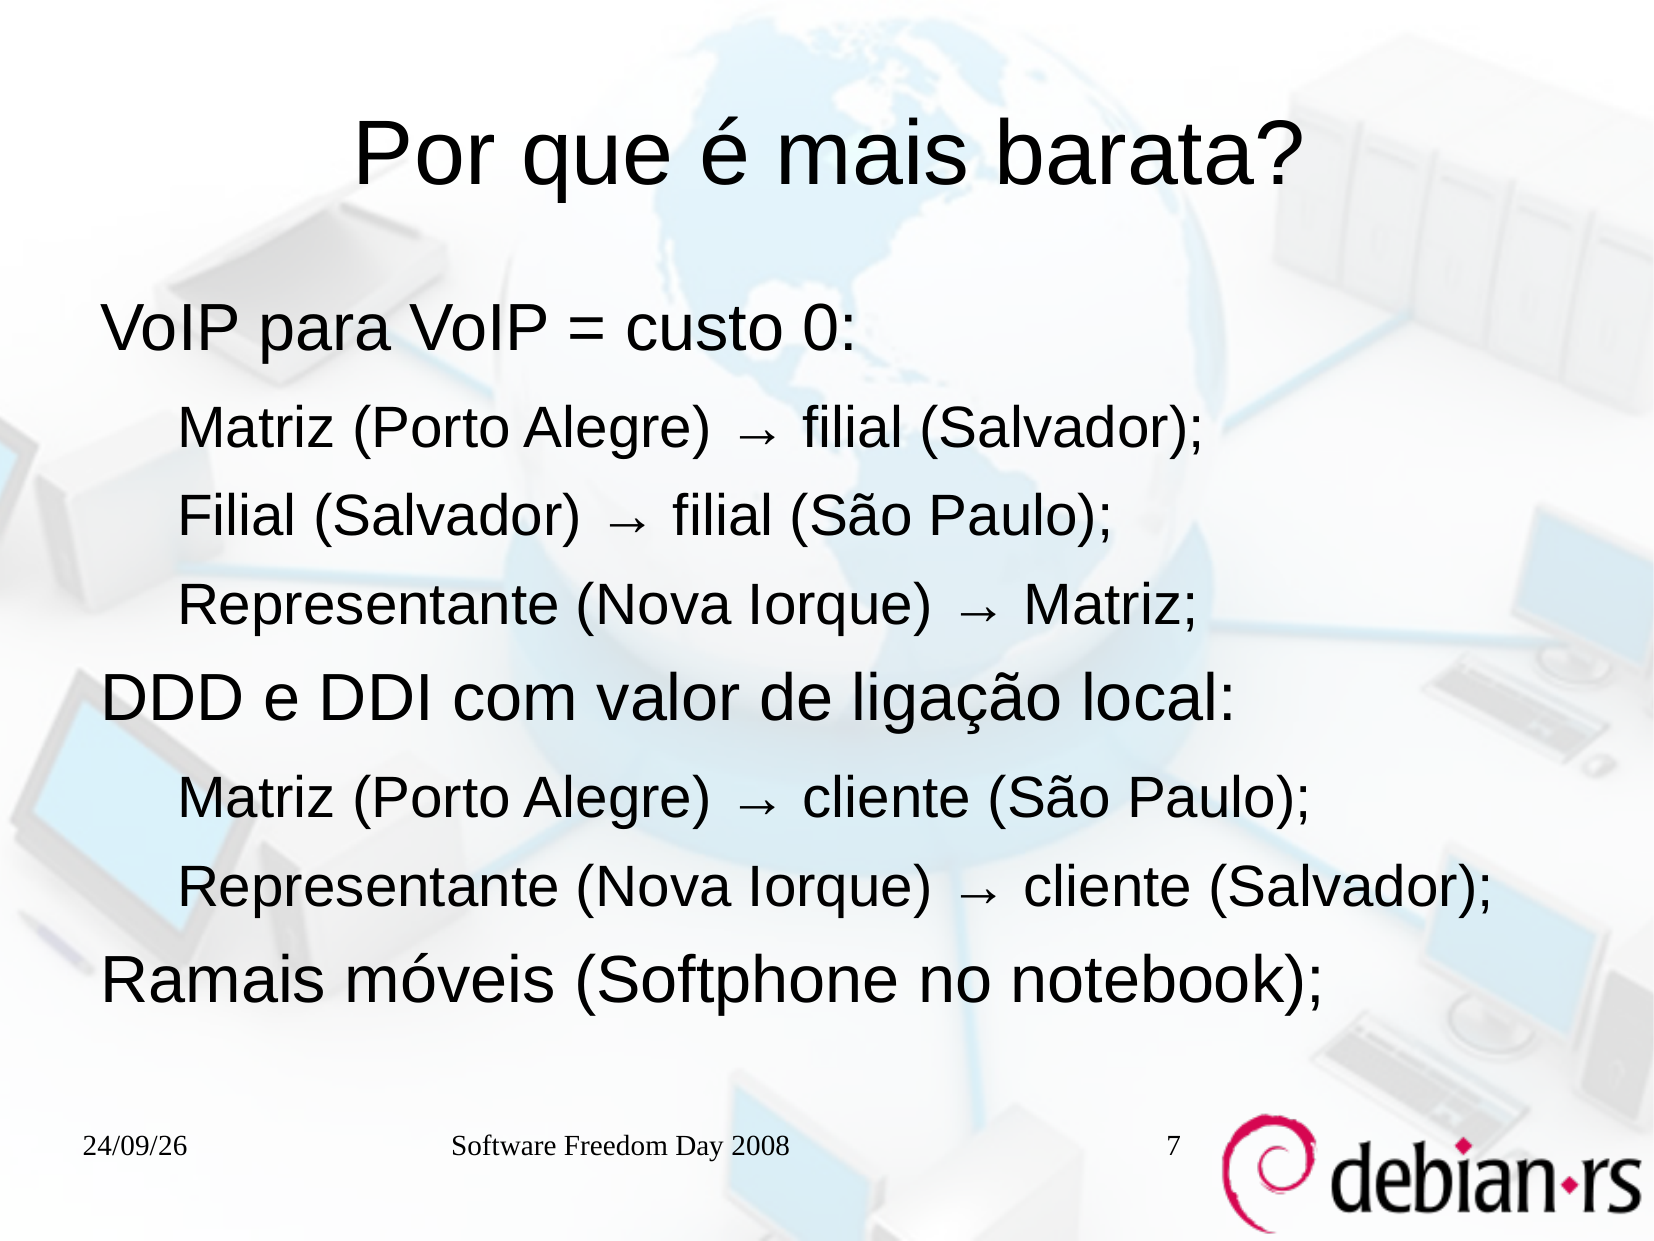

# Por que é mais barata?
VoIP para VoIP = custo 0:
Matriz (Porto Alegre) → filial (Salvador);
Filial (Salvador) → filial (São Paulo);
Representante (Nova Iorque) → Matriz;
DDD e DDI com valor de ligação local:
Matriz (Porto Alegre) → cliente (São Paulo);
Representante (Nova Iorque) → cliente (Salvador);
Ramais móveis (Softphone no notebook);
Software Freedom Day 2008
7